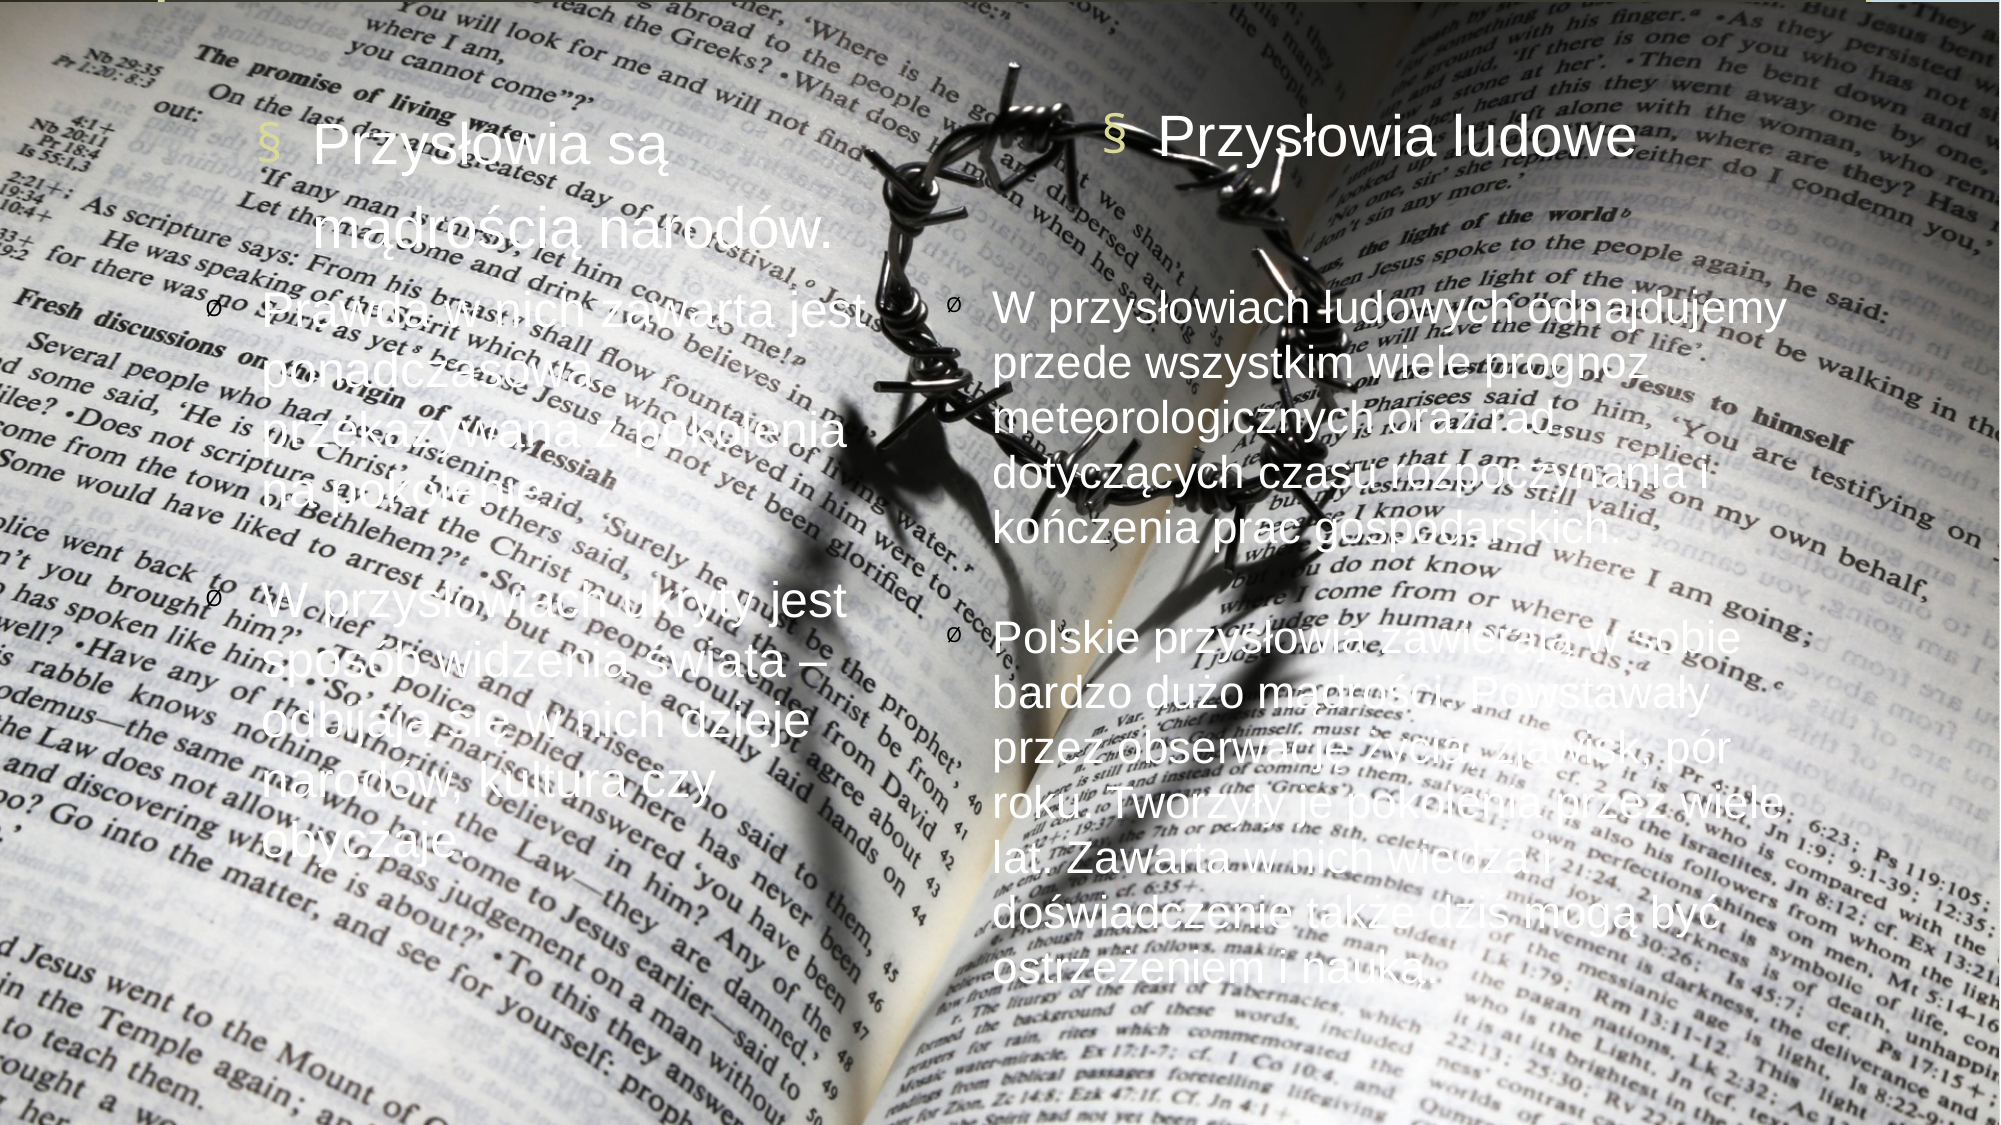

Przysłowia ludowe
# Przysłowia są mądrością narodów.
Prawda w nich zawarta jest ponadczasowa, przekazywana z pokolenia na pokolenie.
W przysłowiach ukryty jest sposób widzenia świata – odbijają się w nich dzieje narodów, kultura czy obyczaje.
W przysłowiach ludowych odnajdujemy przede wszystkim wiele prognoz meteorologicznych oraz rad, dotyczących czasu rozpoczynania i kończenia prac gospodarskich.
Polskie przysłowia zawierają w sobie bardzo dużo mądrości. Powstawały przez obserwację życia, zjawisk, pór roku. Tworzyły je pokolenia przez wiele lat. Zawarta w nich wiedza i doświadczenie także dziś mogą być ostrzeżeniem i nauką.